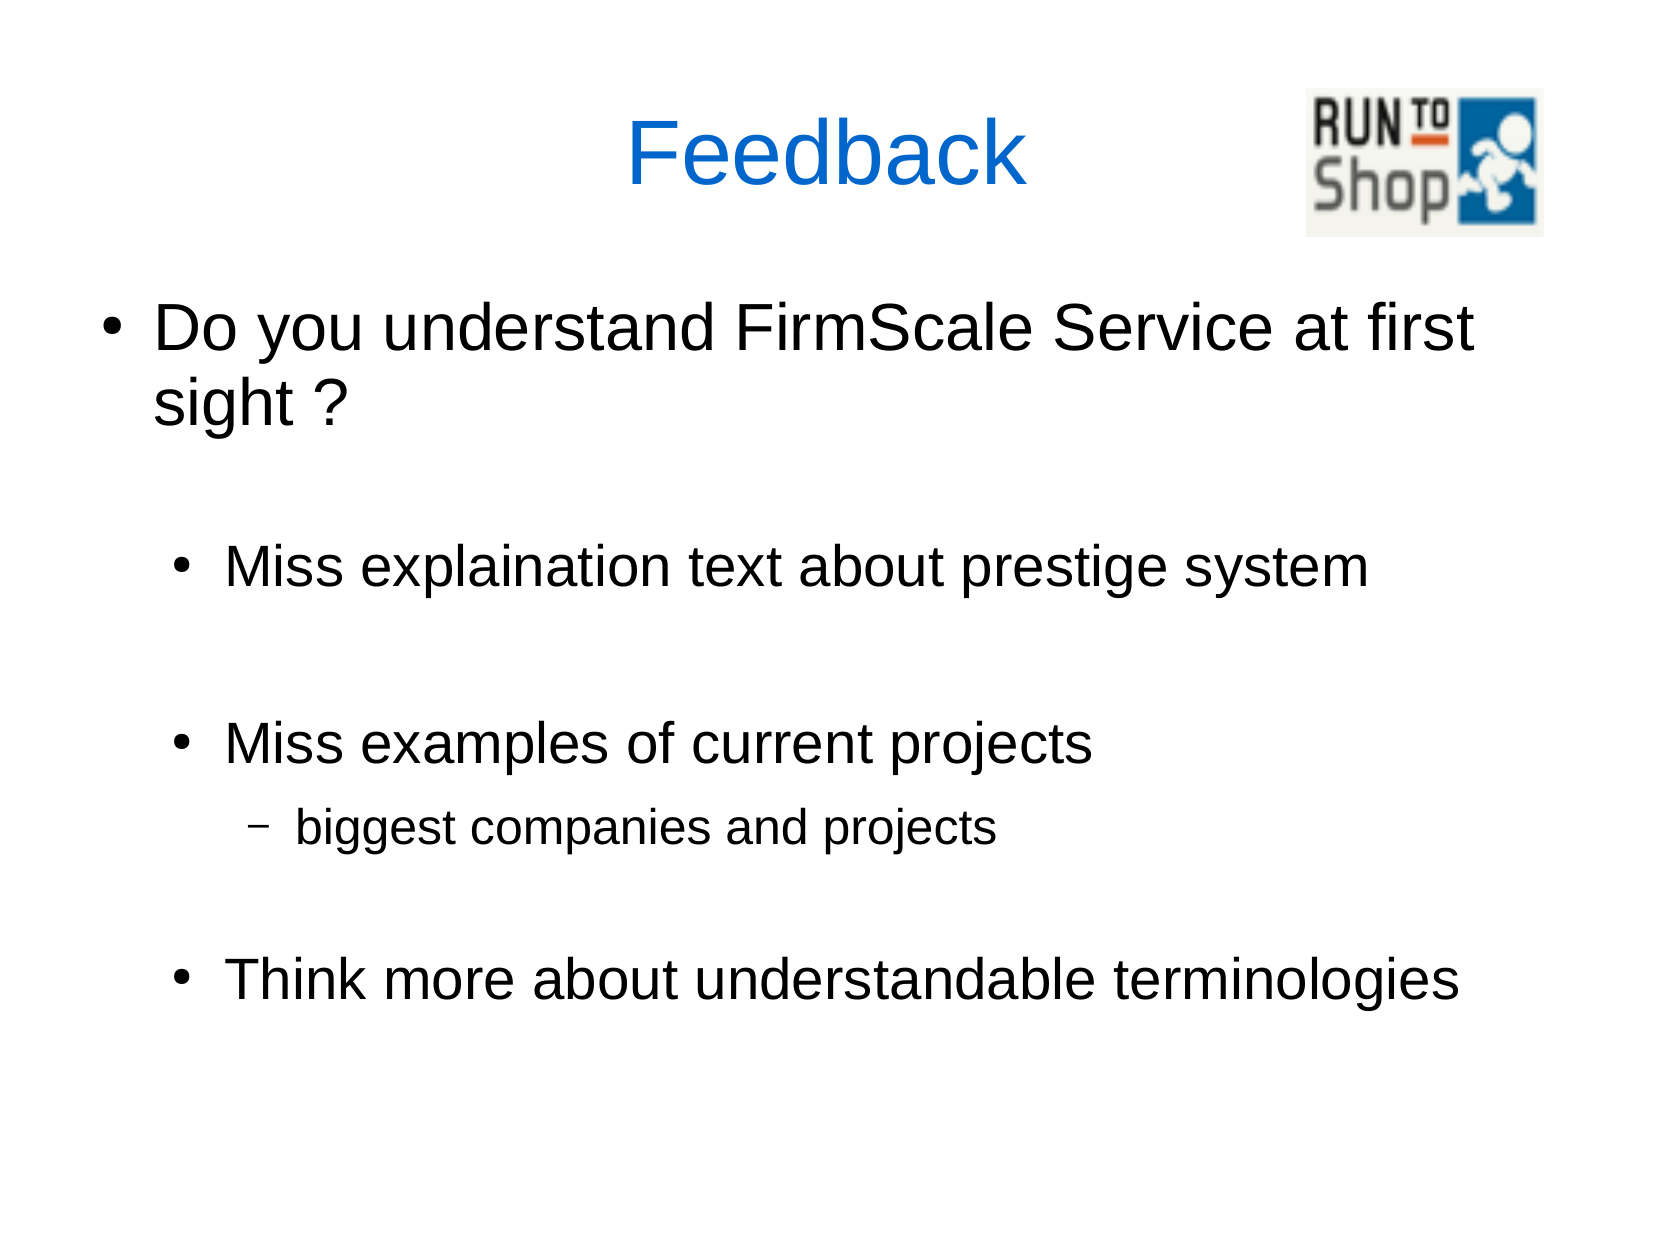

# Feedback
Do you understand FirmScale Service at first sight ?
Miss explaination text about prestige system
Miss examples of current projects
biggest companies and projects
Think more about understandable terminologies